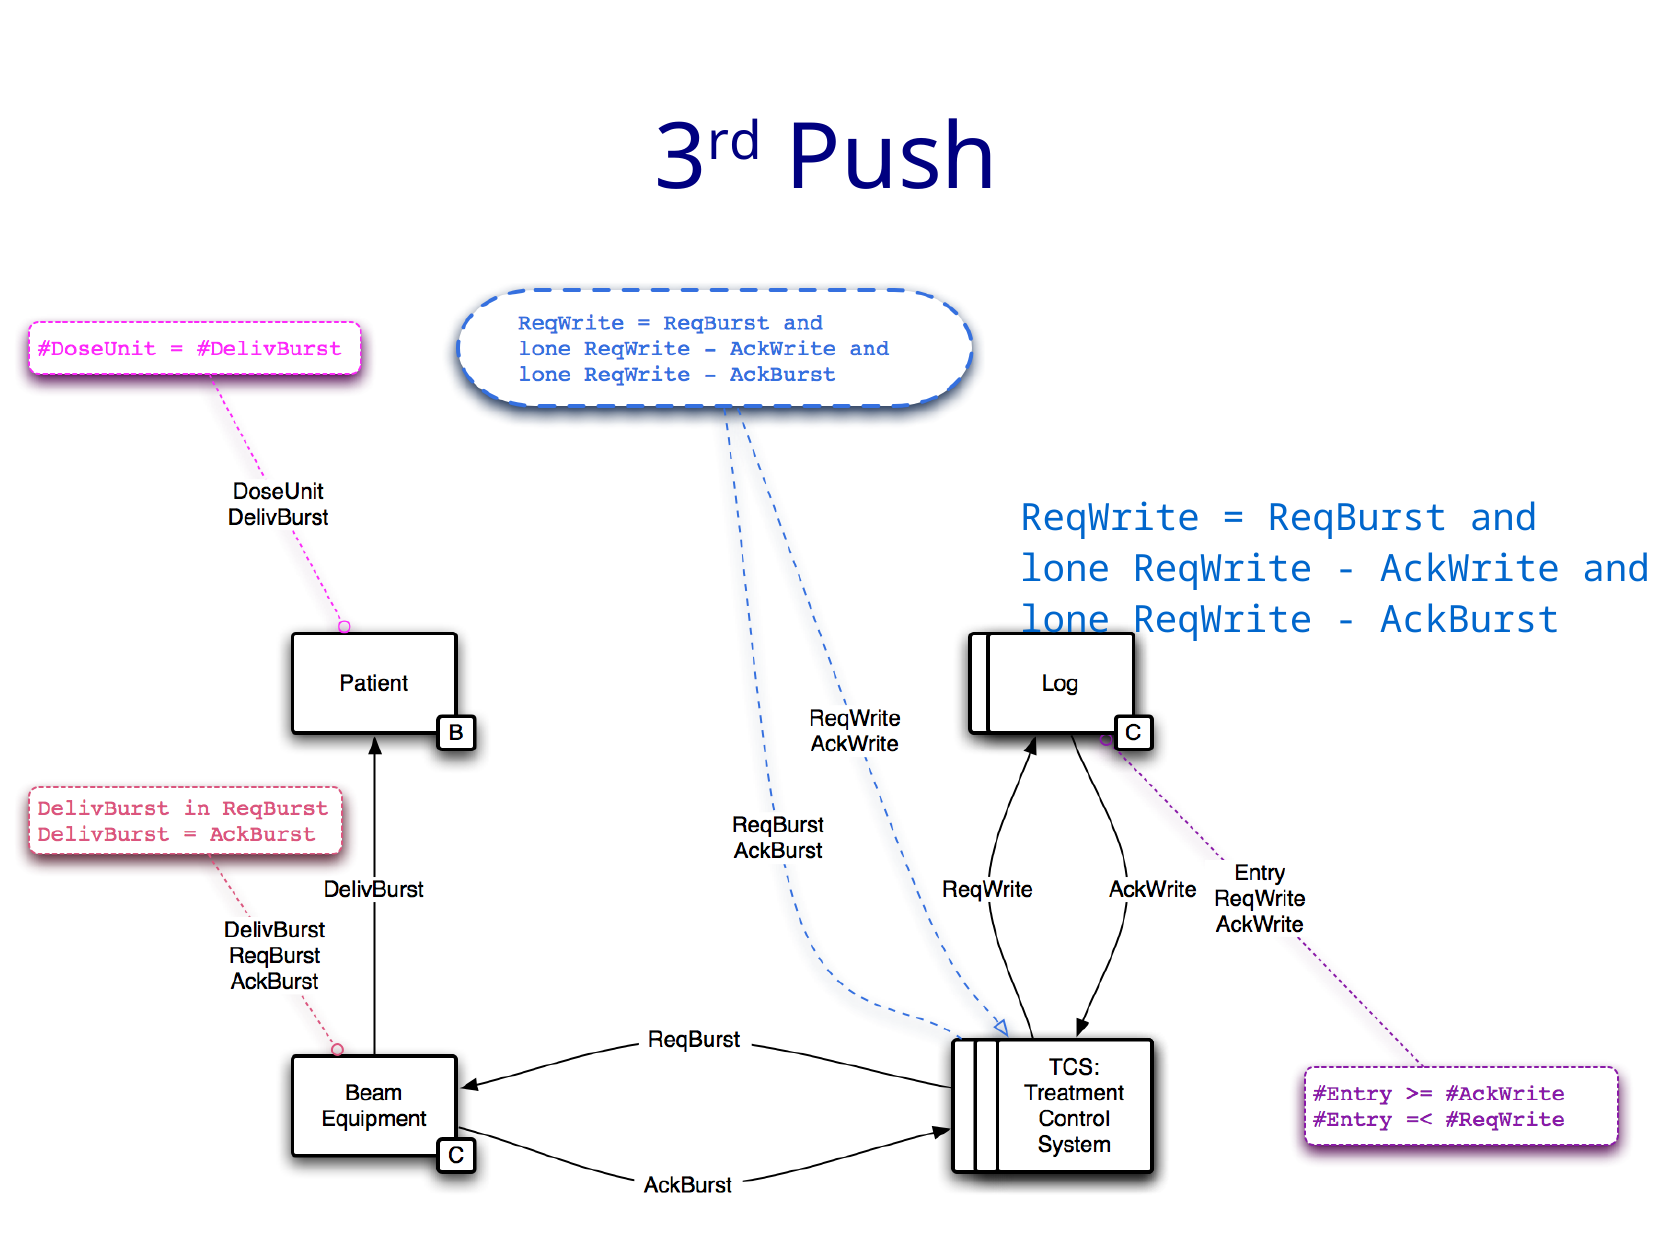

# 3rd Push
ReqWrite = ReqBurst and
lone ReqWrite - AckWrite and
lone ReqWrite - AckBurst